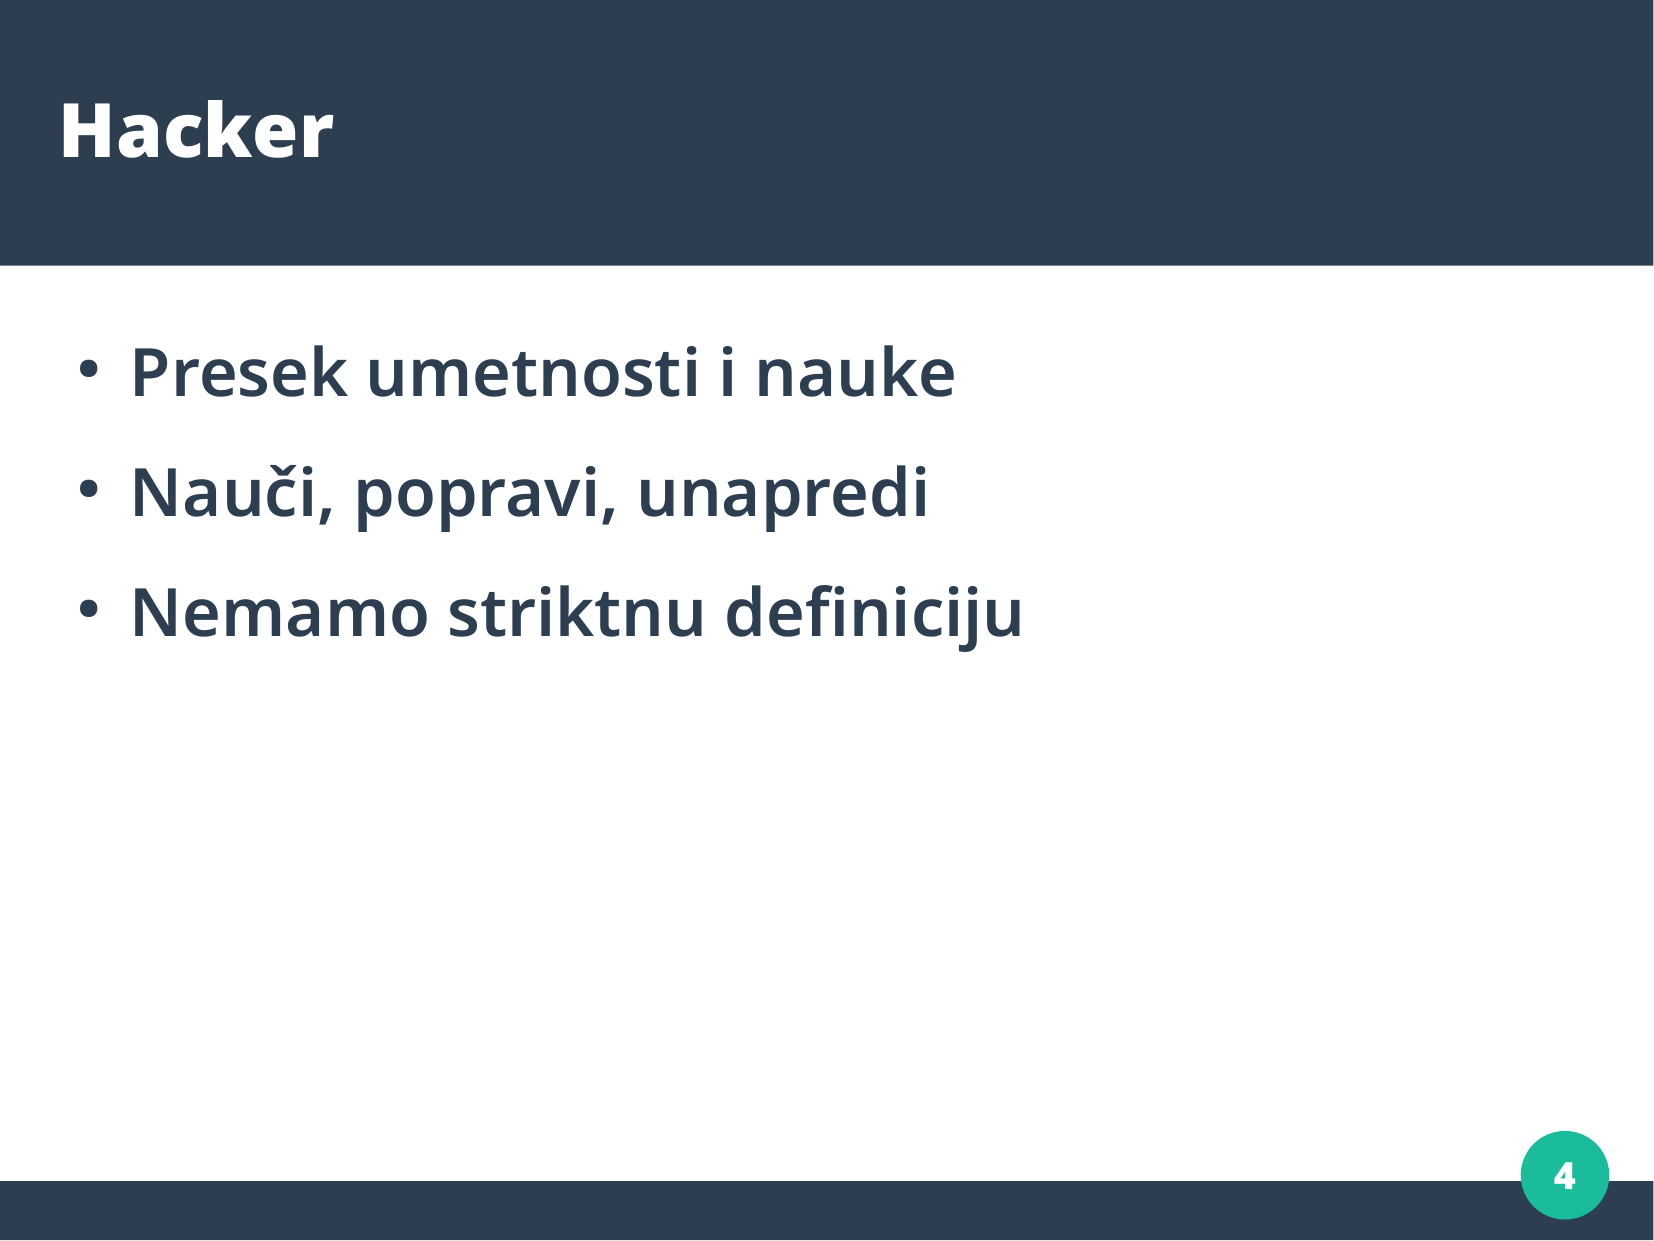

# Hacker
Presek umetnosti i nauke
Nauči, popravi, unapredi
Nemamo striktnu definiciju
4